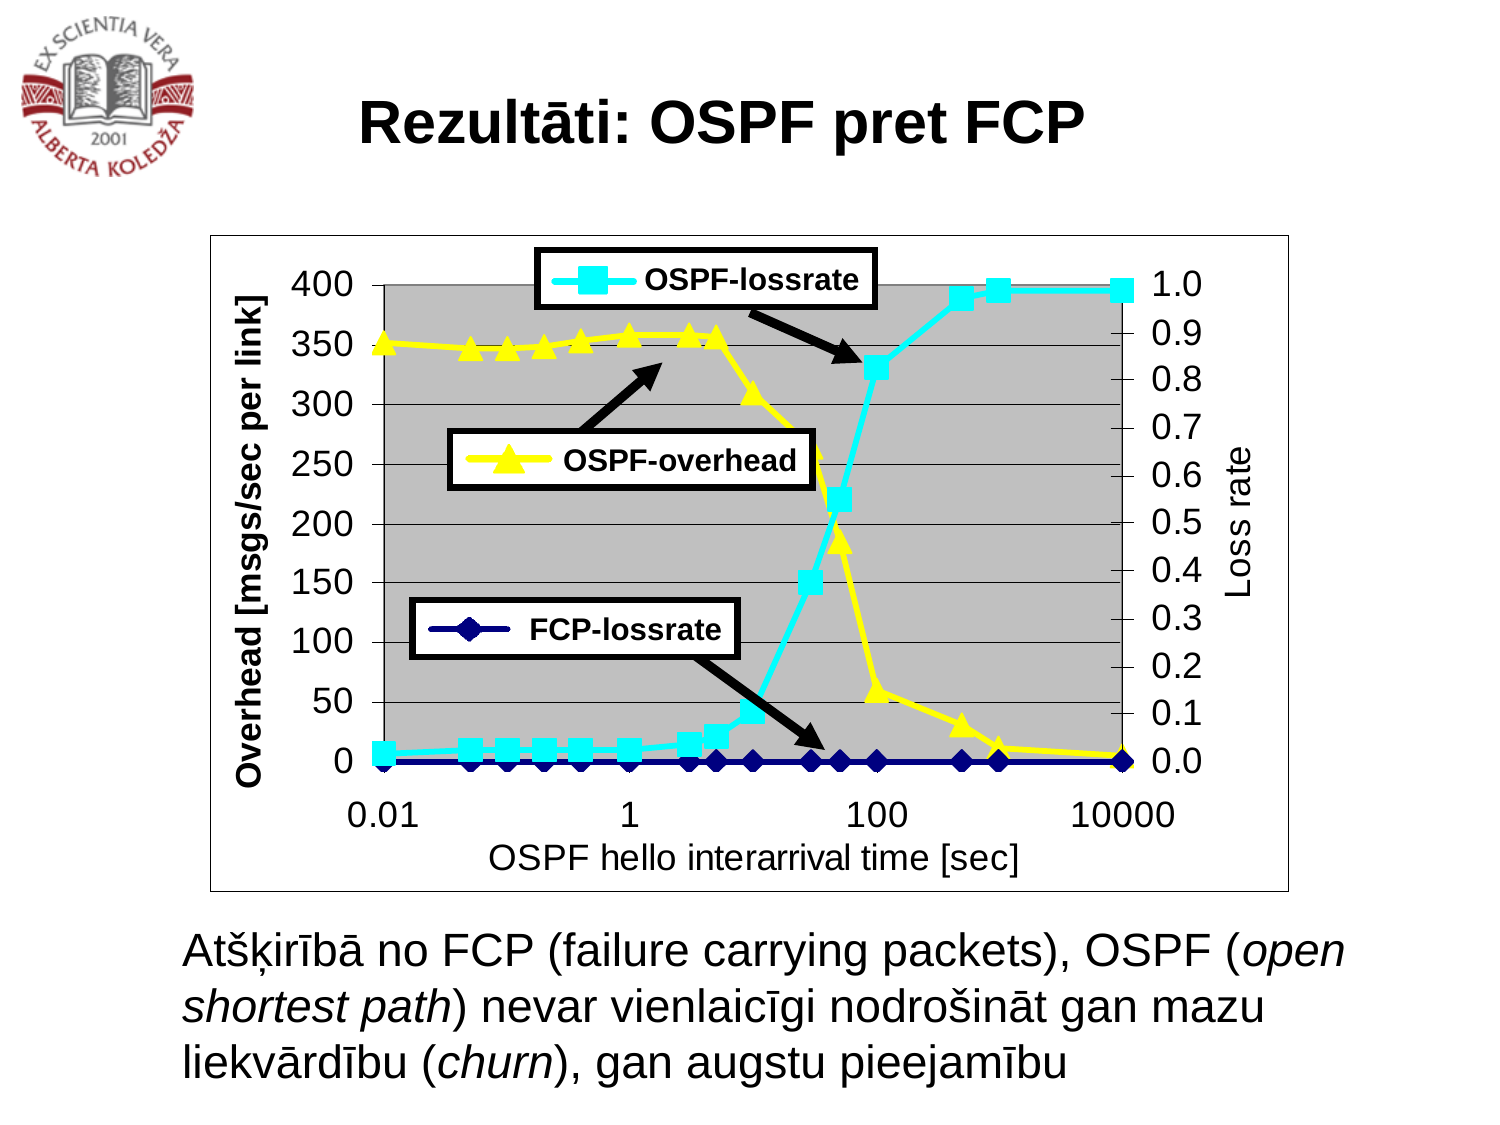

# Rezultāti: OSPF pret FCP
 OSPF-lossrate
 OSPF-overhead
Overhead [msgs/sec per link]
 FCP-lossrate
Atšķirībā no FCP (failure carrying packets), OSPF (open shortest path) nevar vienlaicīgi nodrošināt gan mazu liekvārdību (churn), gan augstu pieejamību